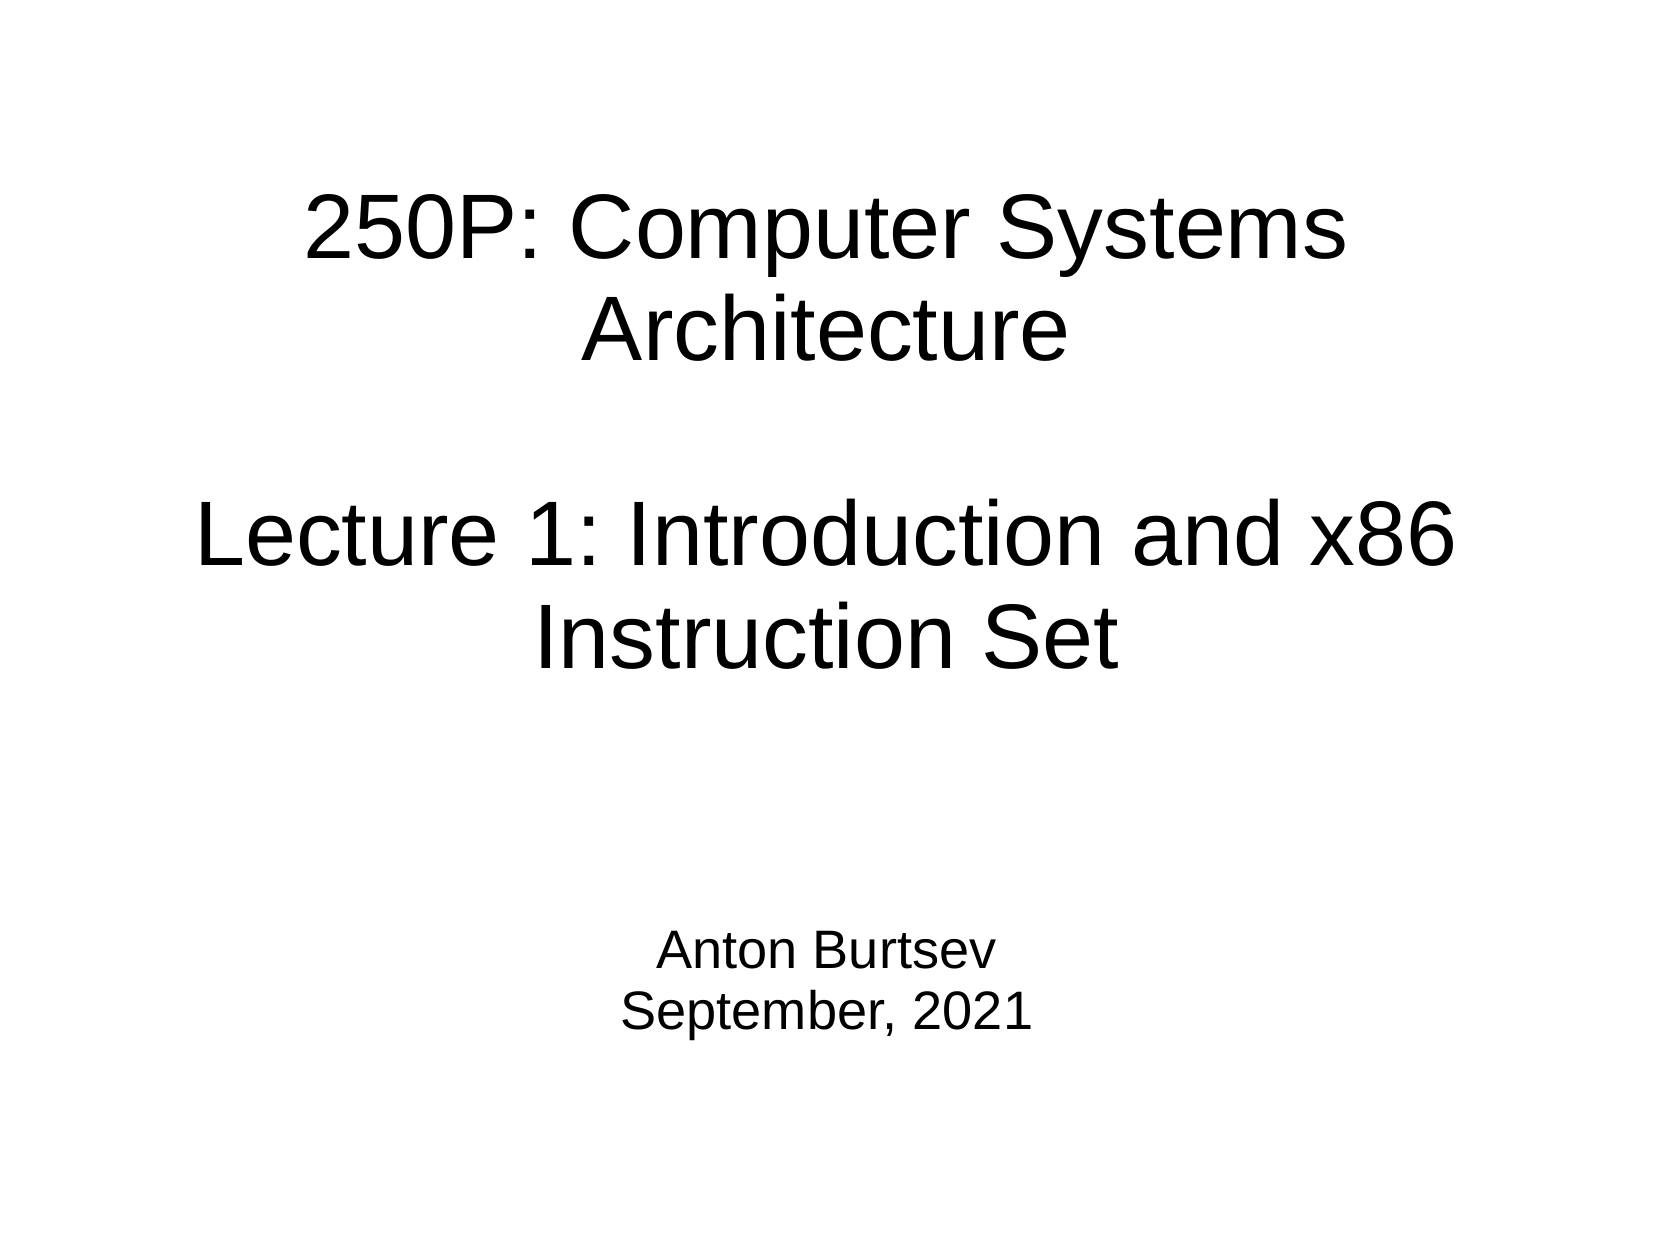

# 250P: Computer Systems Architecture Lecture 1: Introduction and x86 Instruction Set
Anton Burtsev
September, 2021